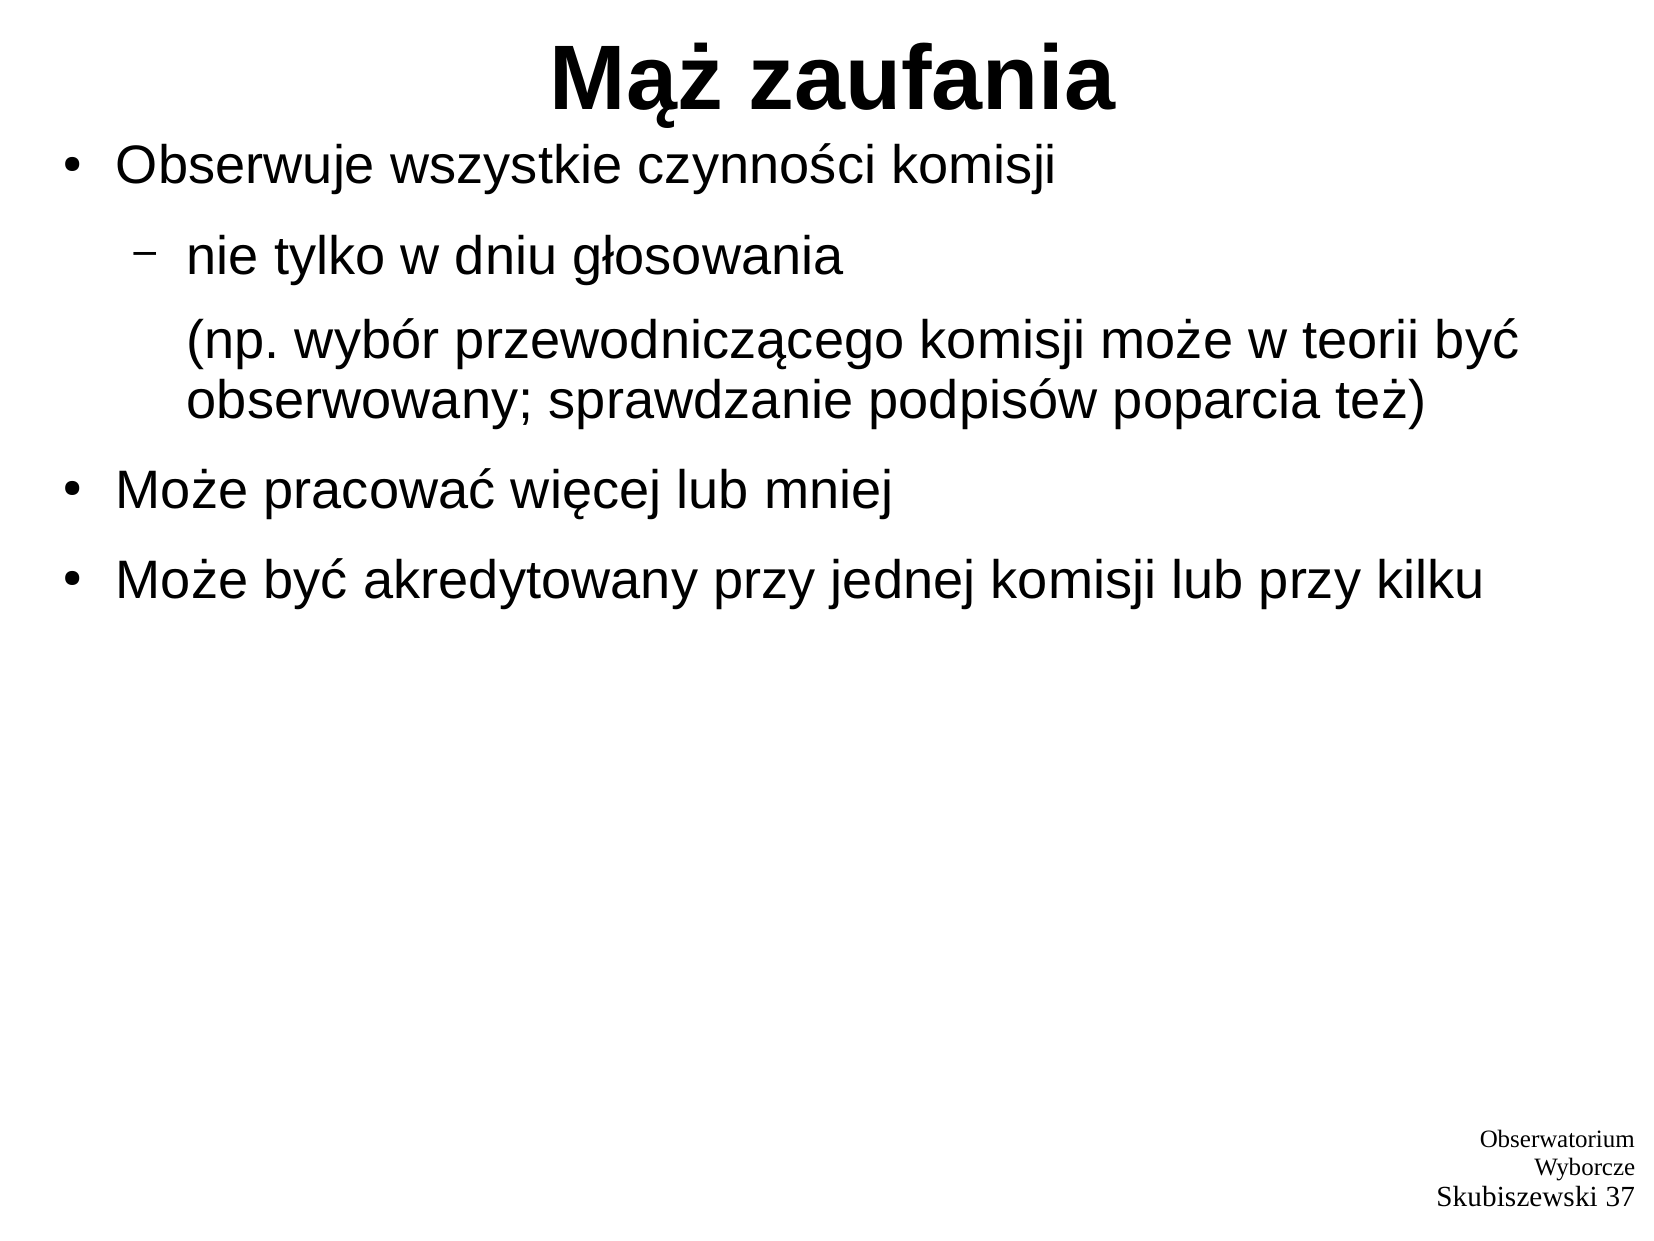

# Mąż zaufania
Obserwuje wszystkie czynności komisji
nie tylko w dniu głosowania
(np. wybór przewodniczącego komisji może w teorii być obserwowany; sprawdzanie podpisów poparcia też)
Może pracować więcej lub mniej
Może być akredytowany przy jednej komisji lub przy kilku
37